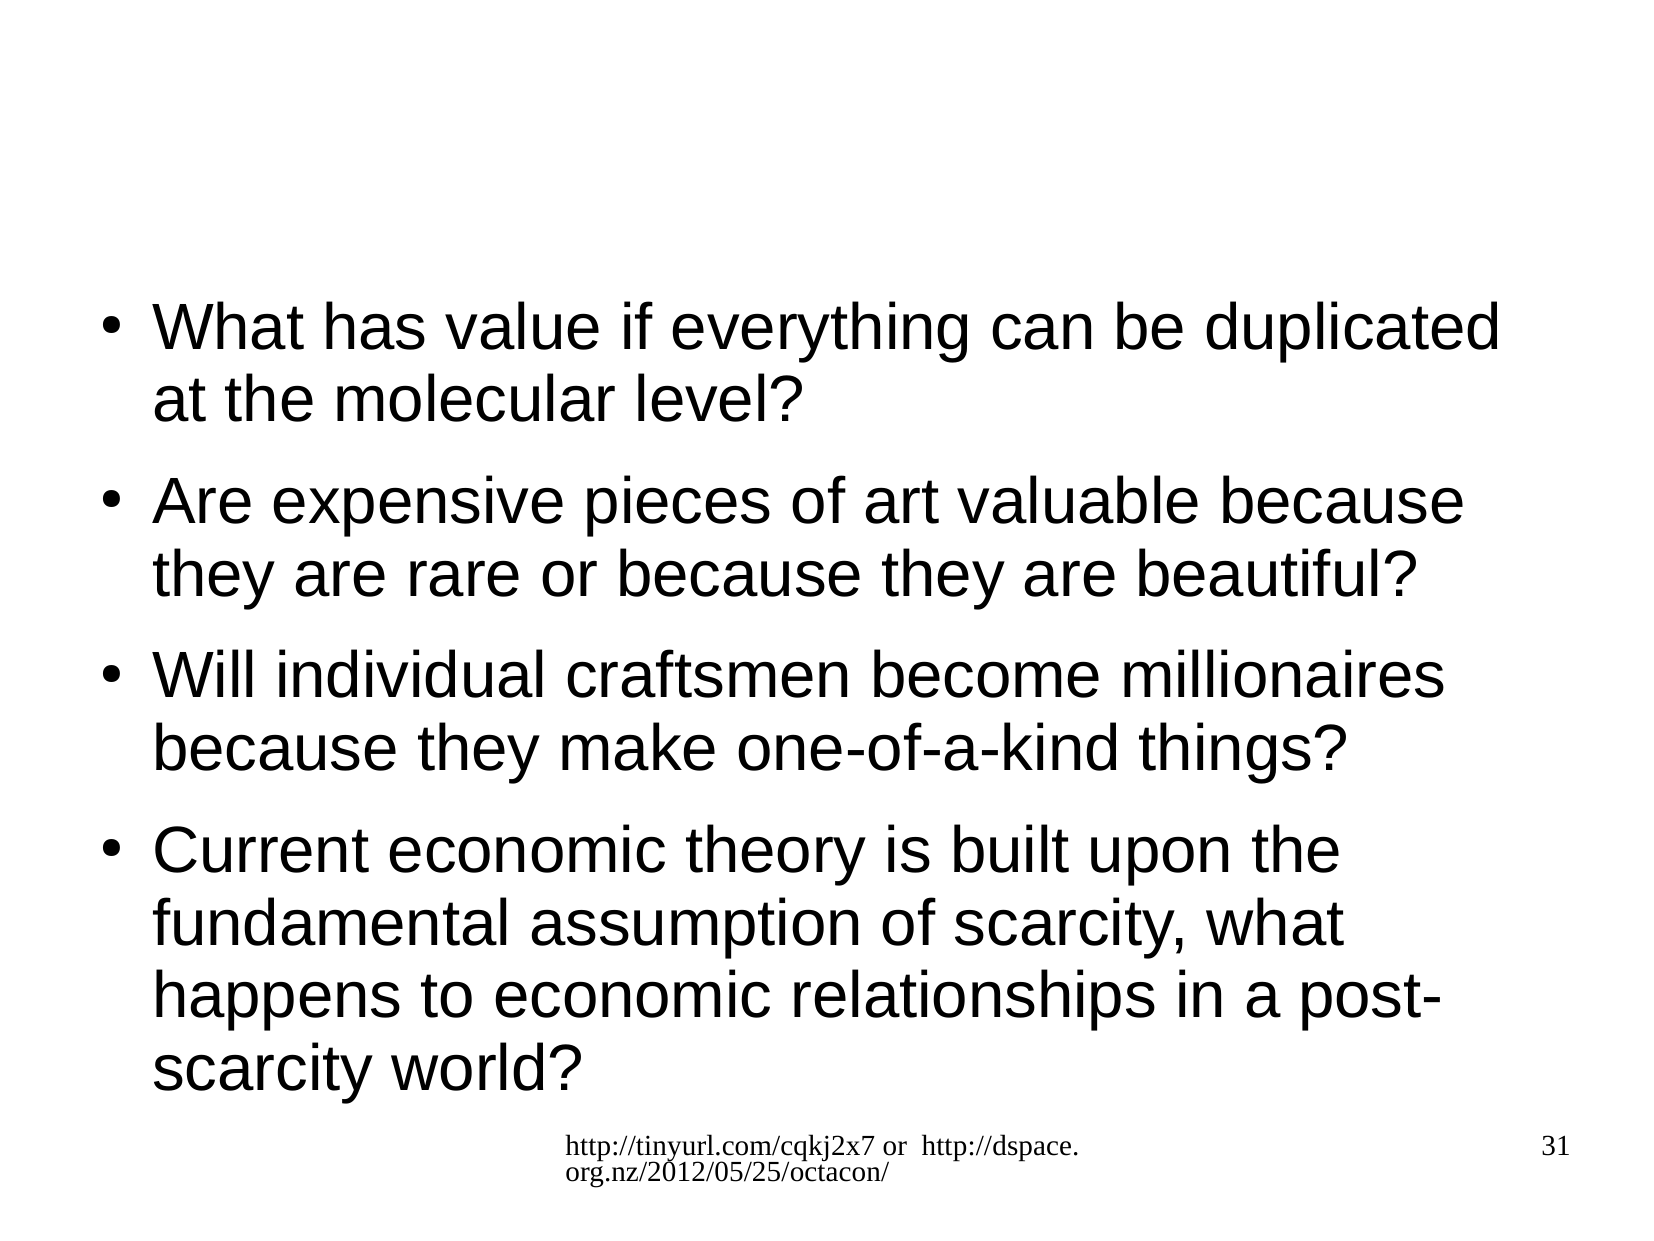

#
What has value if everything can be duplicated at the molecular level?
Are expensive pieces of art valuable because they are rare or because they are beautiful?
Will individual craftsmen become millionaires because they make one-of-a-kind things?
Current economic theory is built upon the fundamental assumption of scarcity, what happens to economic relationships in a post-scarcity world?
http://tinyurl.com/cqkj2x7 or http://dspace.org.nz/2012/05/25/octacon/
31